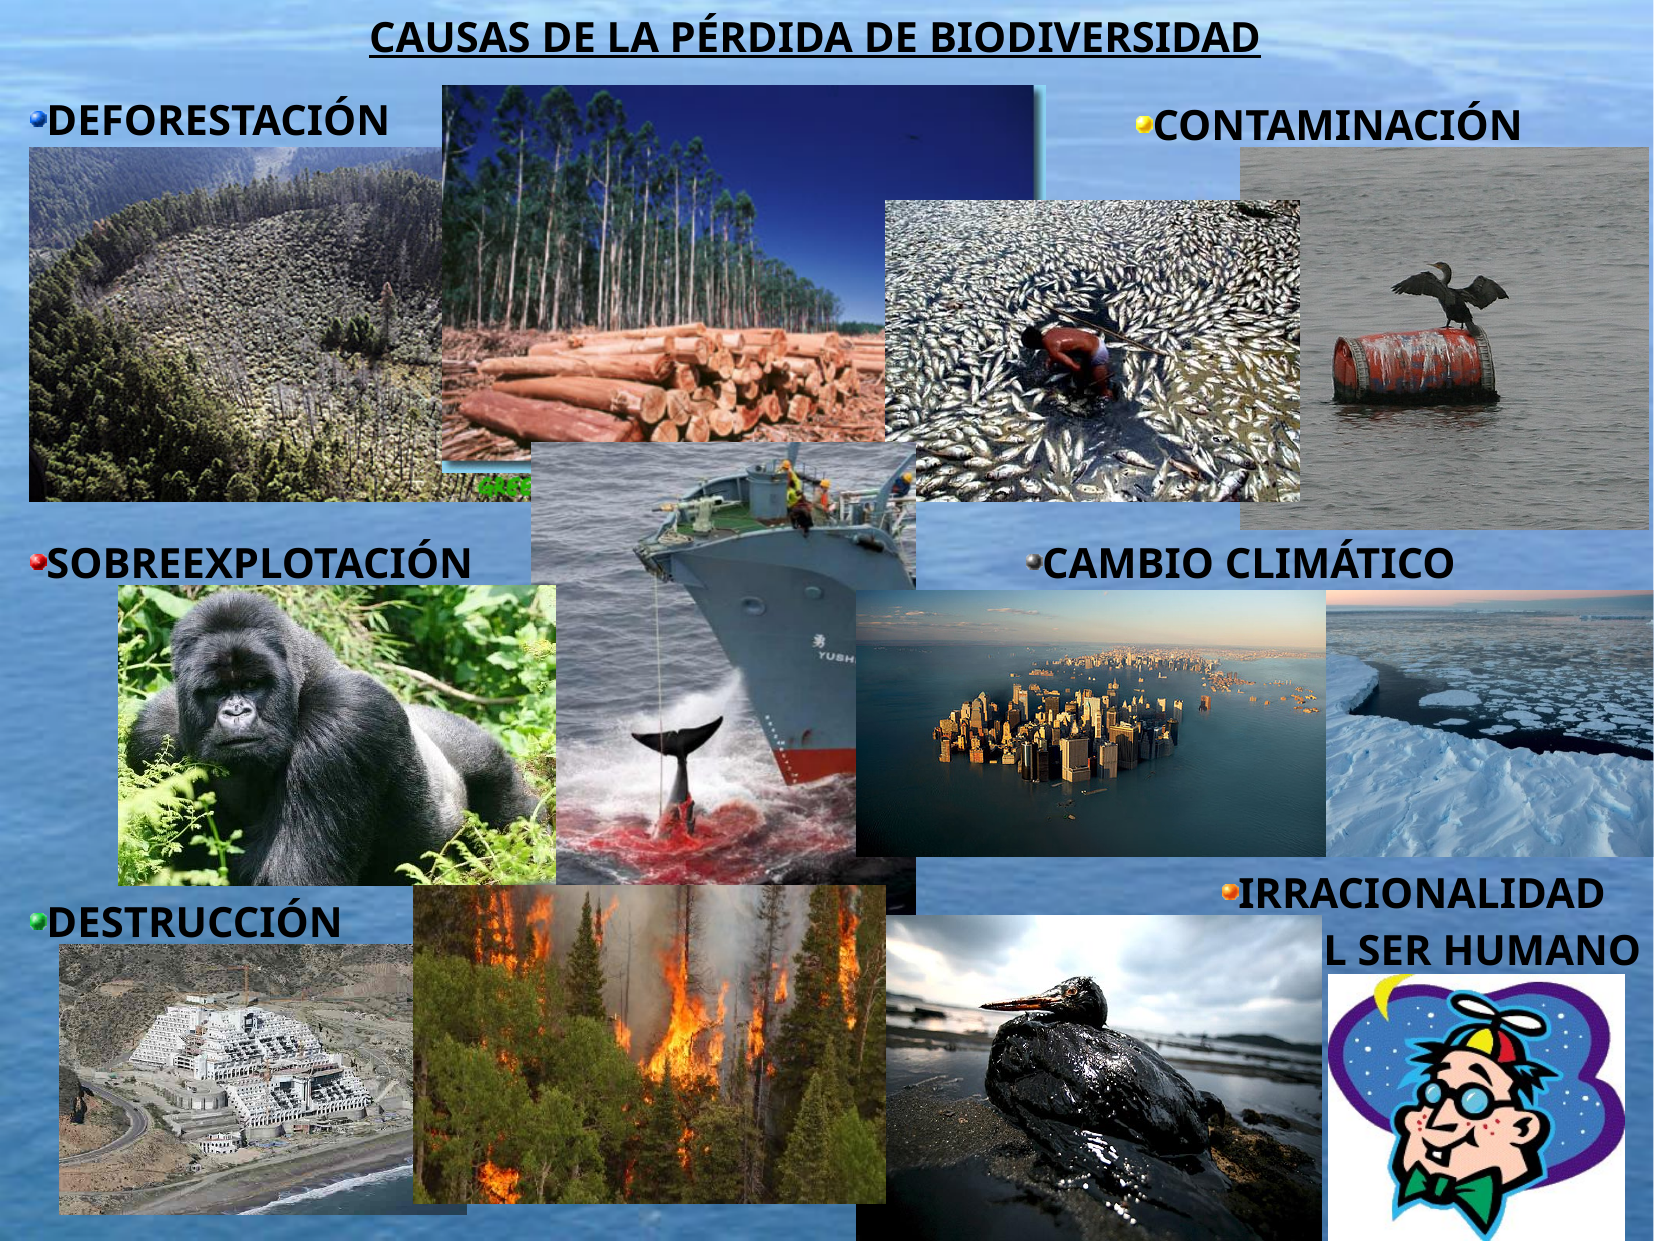

CAUSAS DE LA PÉRDIDA DE BIODIVERSIDAD
DEFORESTACIÓN
CONTAMINACIÓN
SOBREEXPLOTACIÓN
CAMBIO CLIMÁTICO
IRRACIONALIDAD
 DEL SER HUMANO
DESTRUCCIÓN